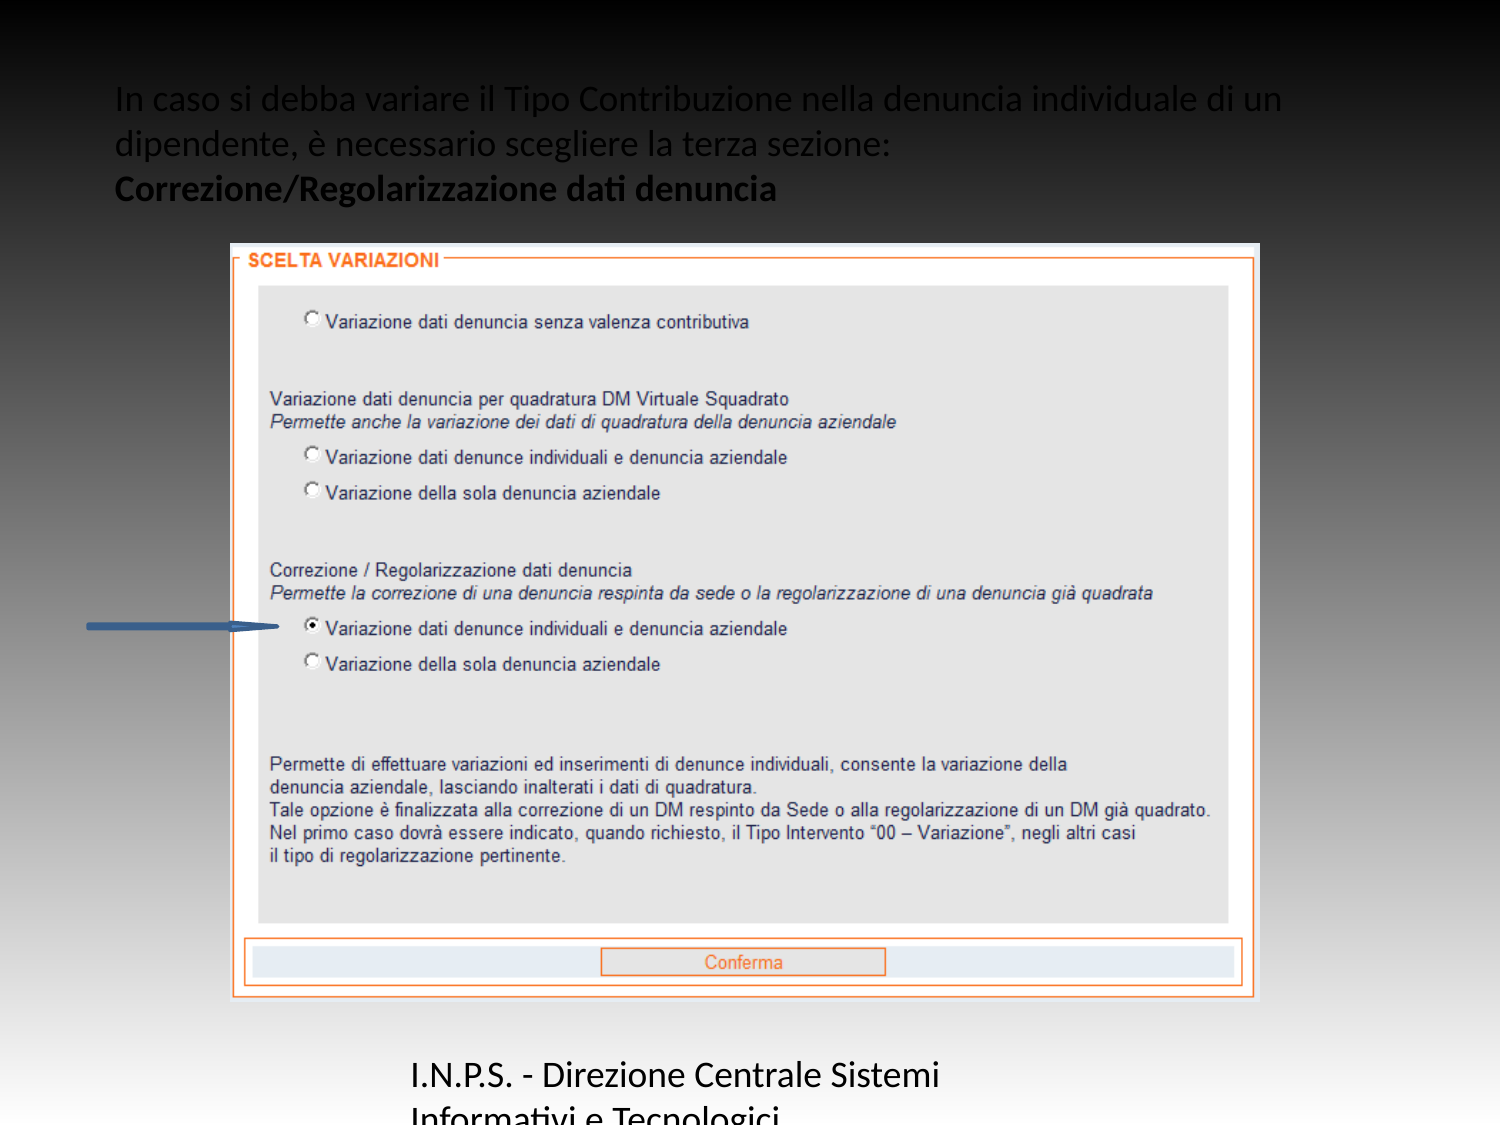

In caso si debba variare il Tipo Contribuzione nella denuncia individuale di un dipendente, è necessario scegliere la terza sezione:
Correzione/Regolarizzazione dati denuncia
I.N.P.S. - Direzione Centrale Sistemi Informativi e Tecnologici